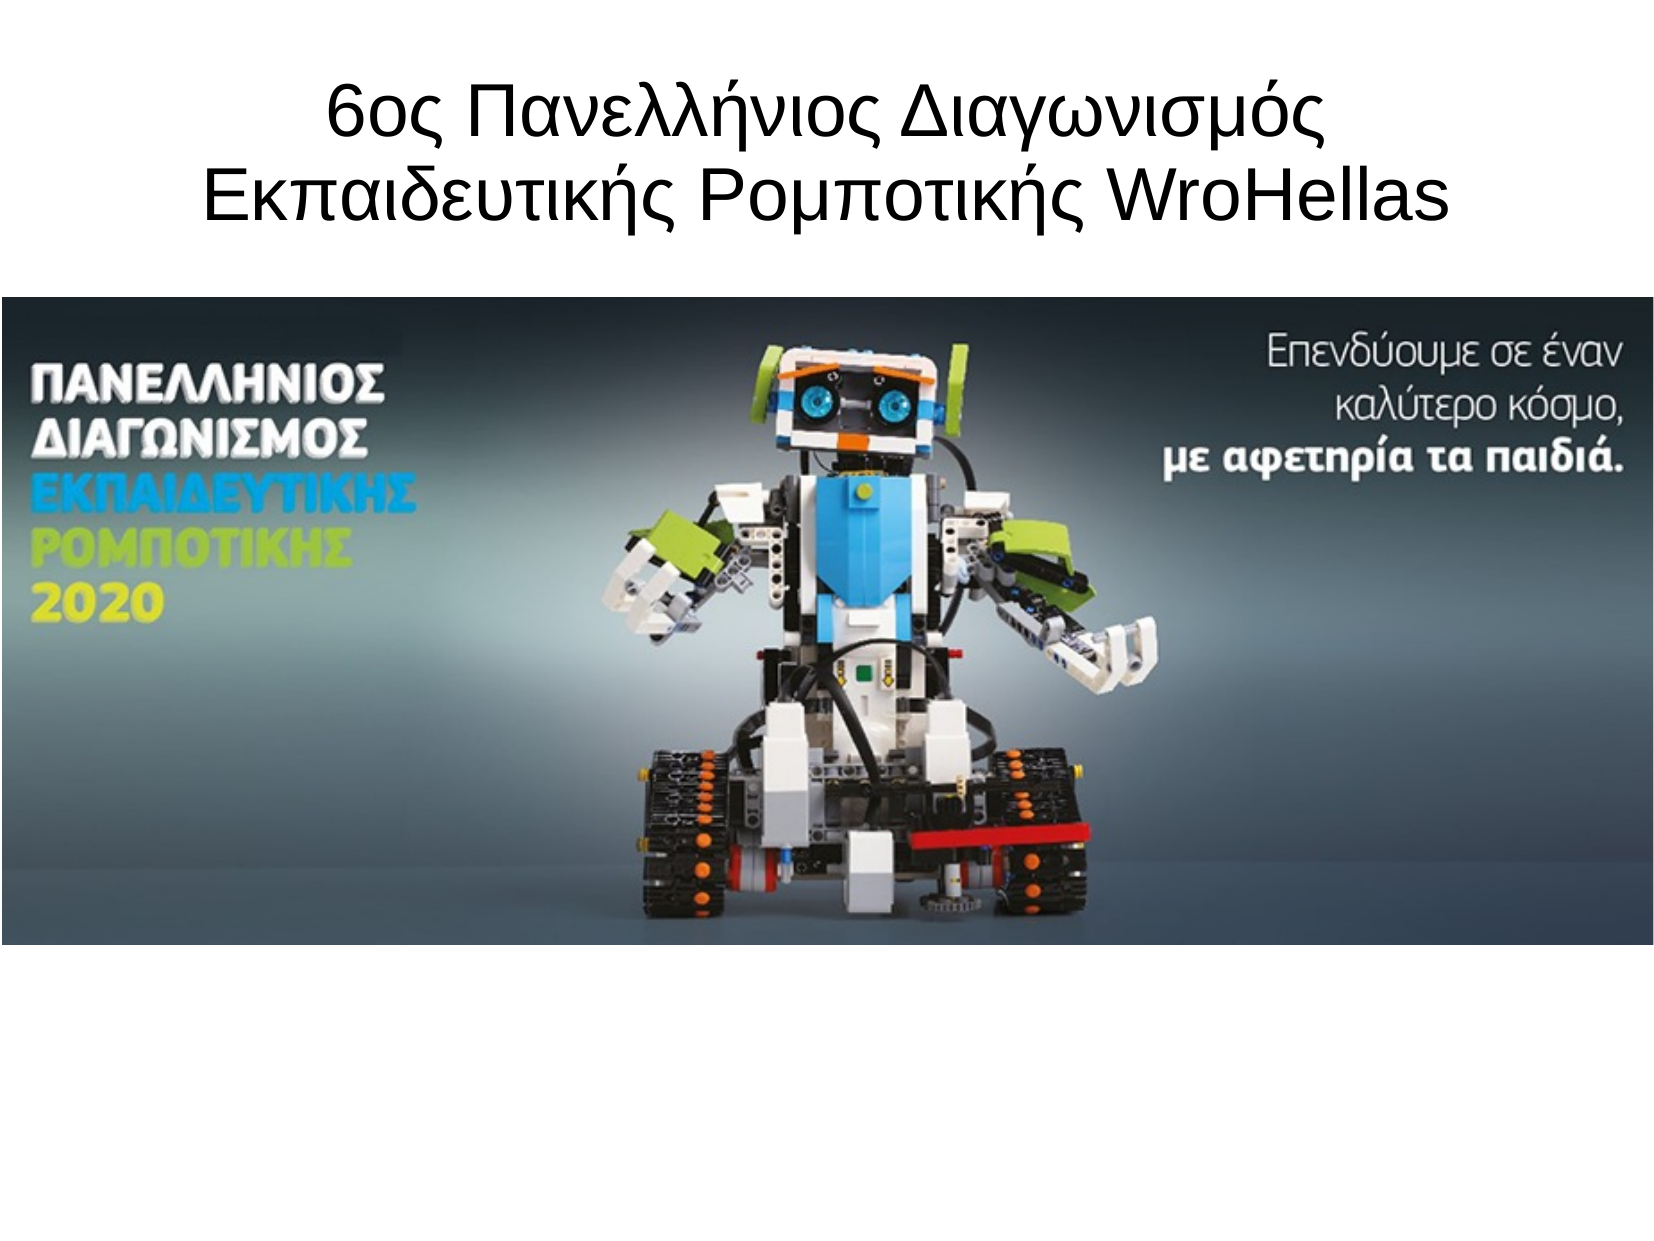

# 6ος Πανελλήνιος Διαγωνισμός Εκπαιδευτικής Ρομποτικής WroHellas